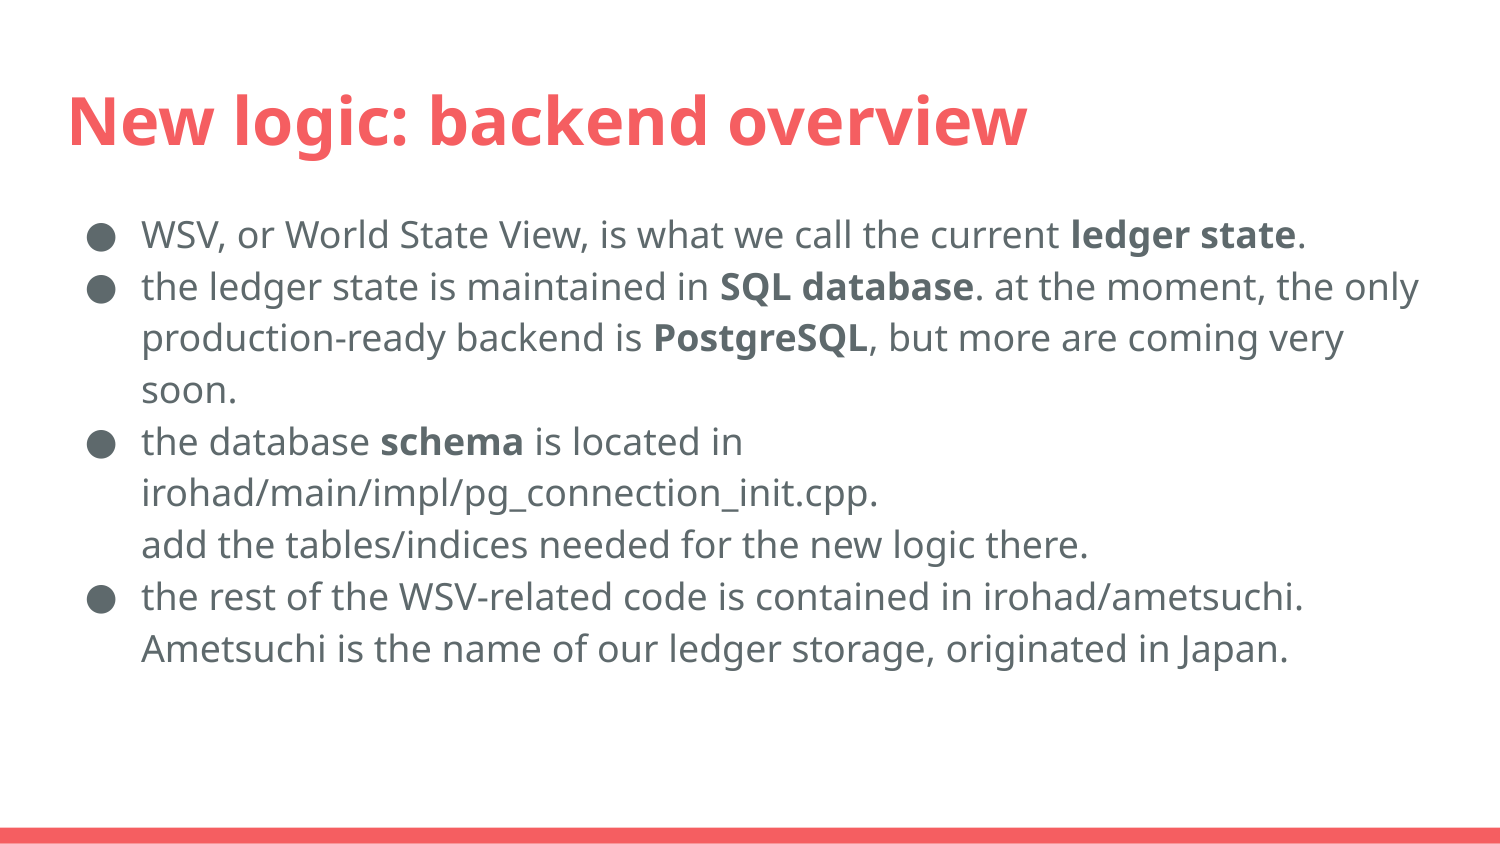

# New logic: backend overview
WSV, or World State View, is what we call the current ledger state.
the ledger state is maintained in SQL database. at the moment, the only production-ready backend is PostgreSQL, but more are coming very soon.
the database schema is located in irohad/main/impl/pg_connection_init.cpp.
add the tables/indices needed for the new logic there.
the rest of the WSV-related code is contained in irohad/ametsuchi. Ametsuchi is the name of our ledger storage, originated in Japan.